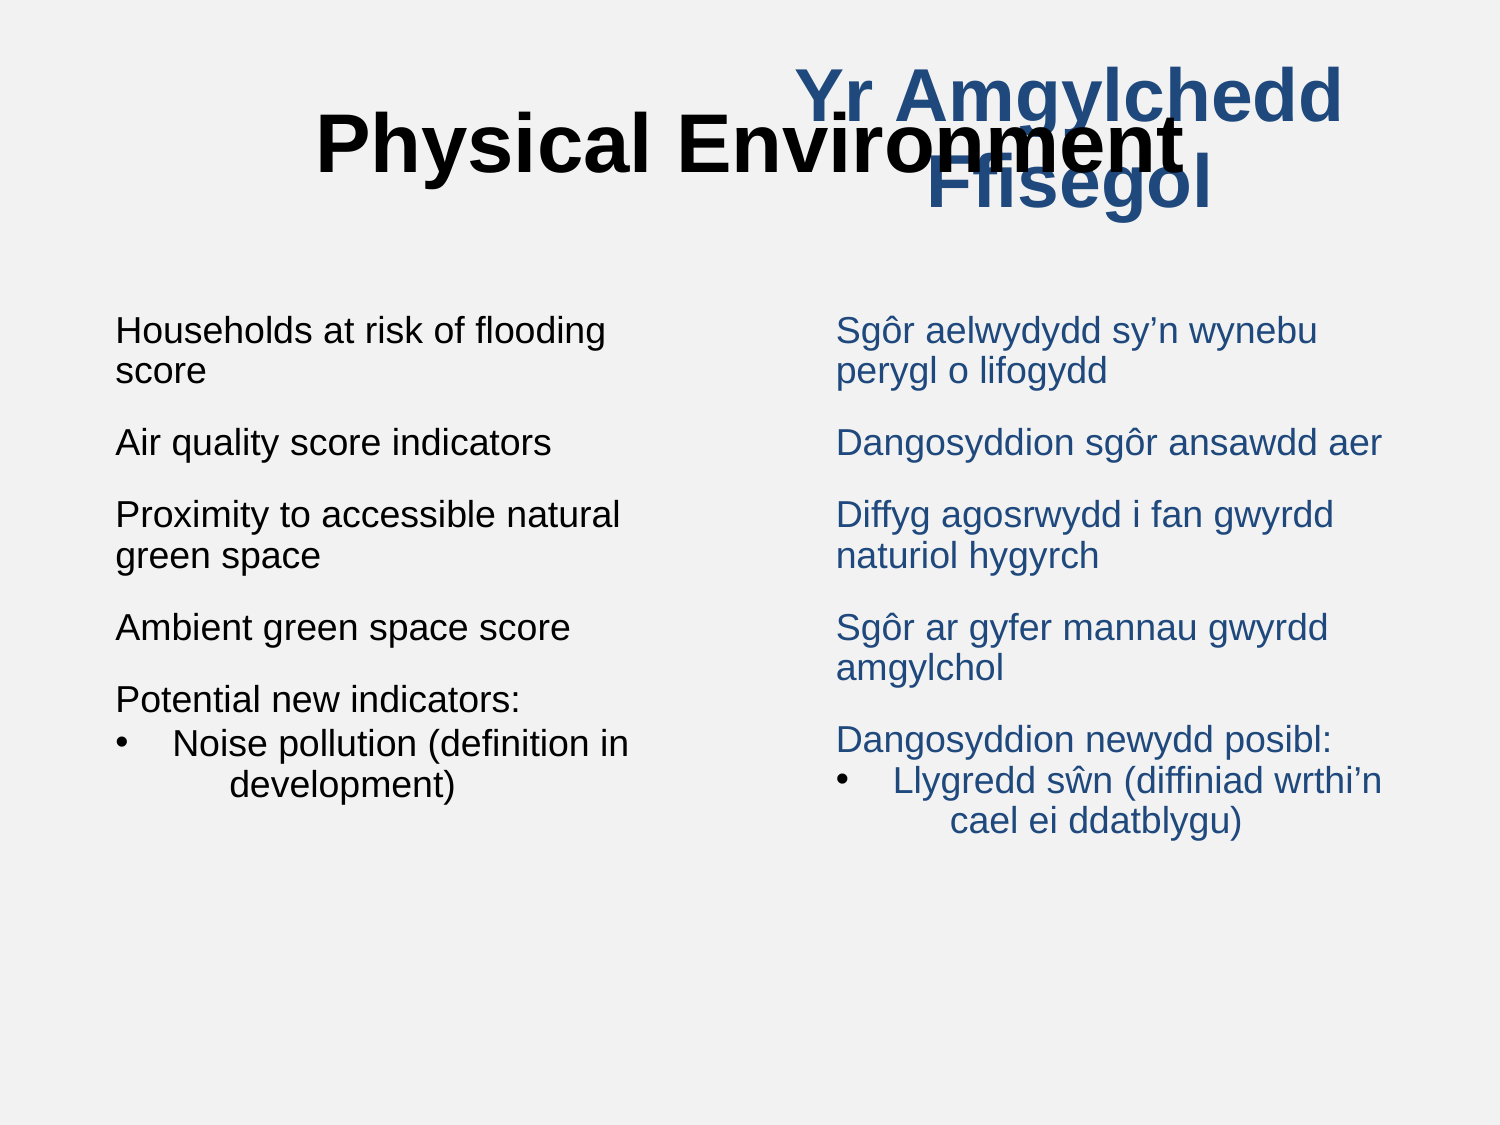

# Physical Environment
Yr Amgylchedd Ffisegol
Households at risk of flooding score
Air quality score indicators
Proximity to accessible natural green space
Ambient green space score
Potential new indicators:
Noise pollution (definition in development)
Sgôr aelwydydd sy’n wynebu perygl o lifogydd
Dangosyddion sgôr ansawdd aer
Diffyg agosrwydd i fan gwyrdd naturiol hygyrch
Sgôr ar gyfer mannau gwyrdd amgylchol
Dangosyddion newydd posibl:
Llygredd sŵn (diffiniad wrthi’n cael ei ddatblygu)